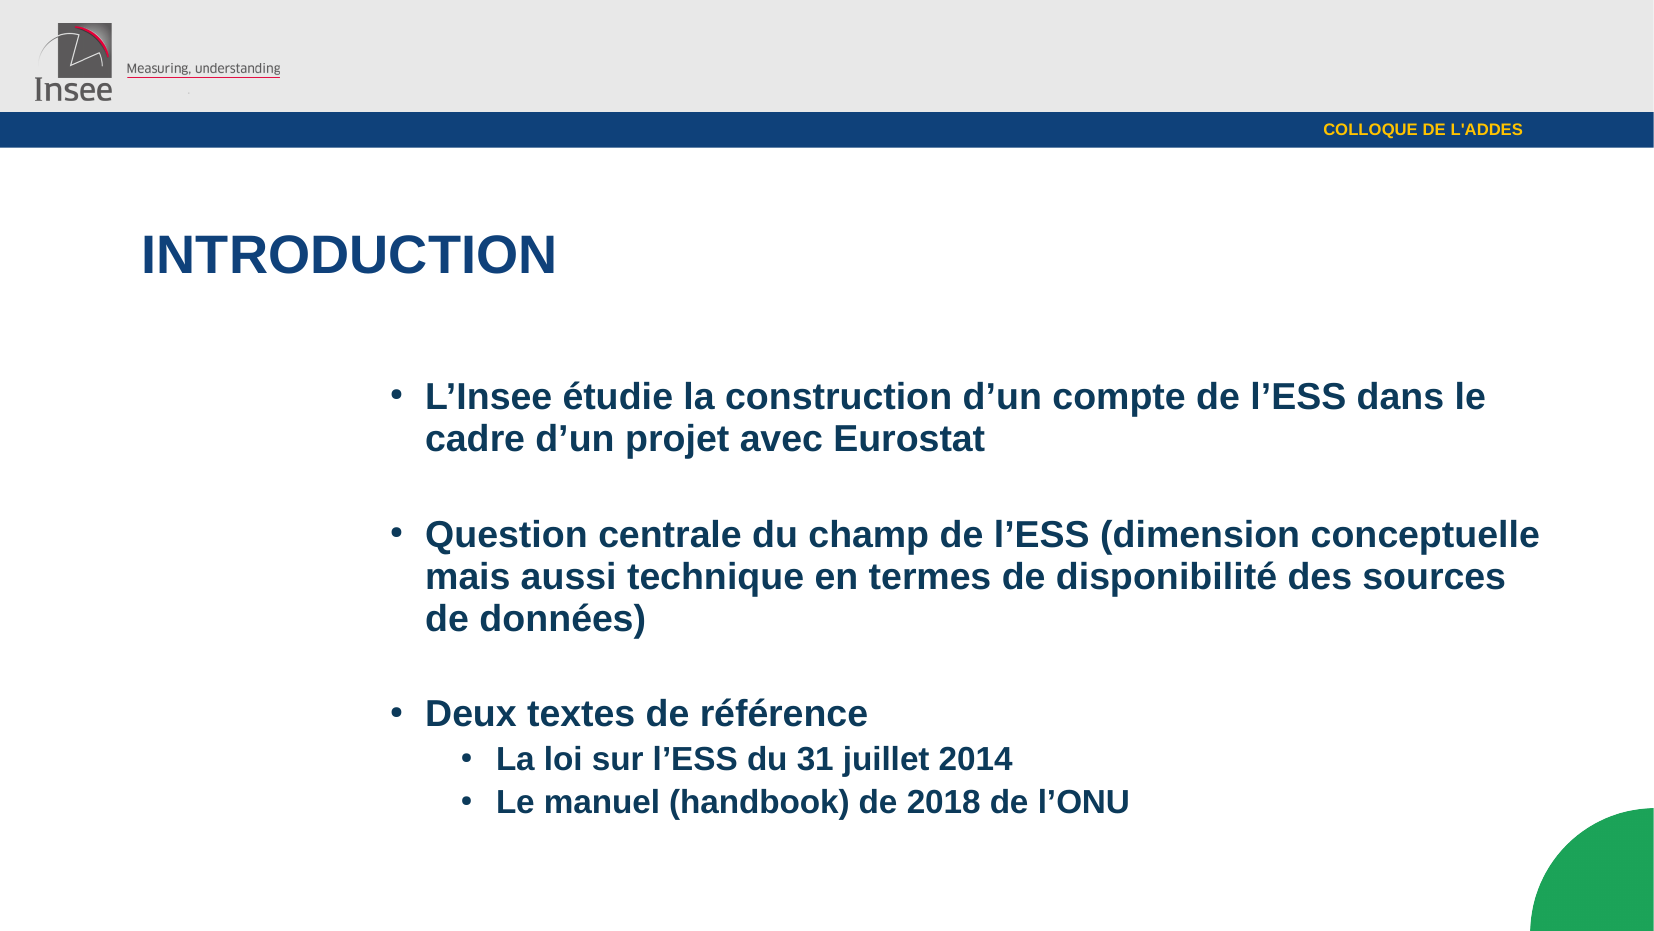

#
Colloque de l'ADDES
Introduction
L’Insee étudie la construction d’un compte de l’ESS dans le cadre d’un projet avec Eurostat
Question centrale du champ de l’ESS (dimension conceptuelle mais aussi technique en termes de disponibilité des sources de données)
Deux textes de référence
La loi sur l’ESS du 31 juillet 2014
Le manuel (handbook) de 2018 de l’ONU